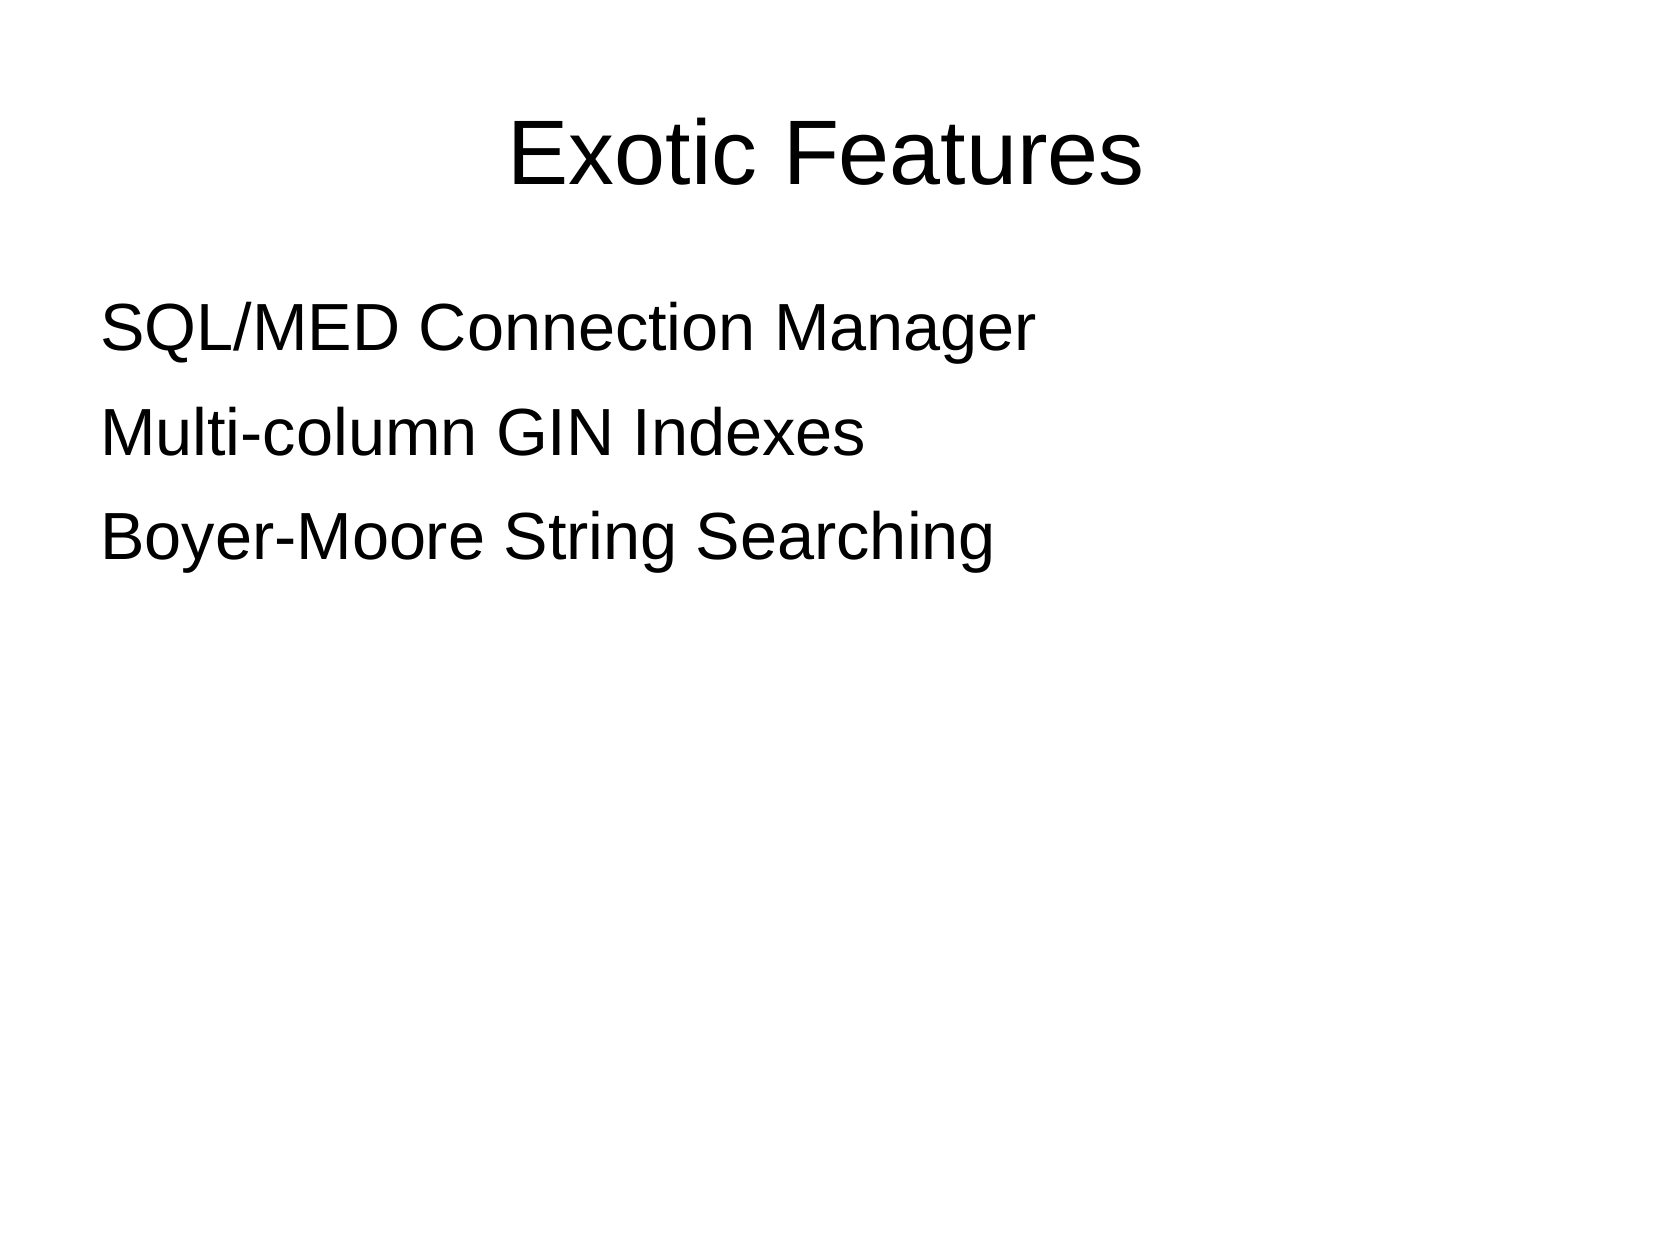

# Exotic Features
SQL/MED Connection Manager
Multi-column GIN Indexes
Boyer-Moore String Searching